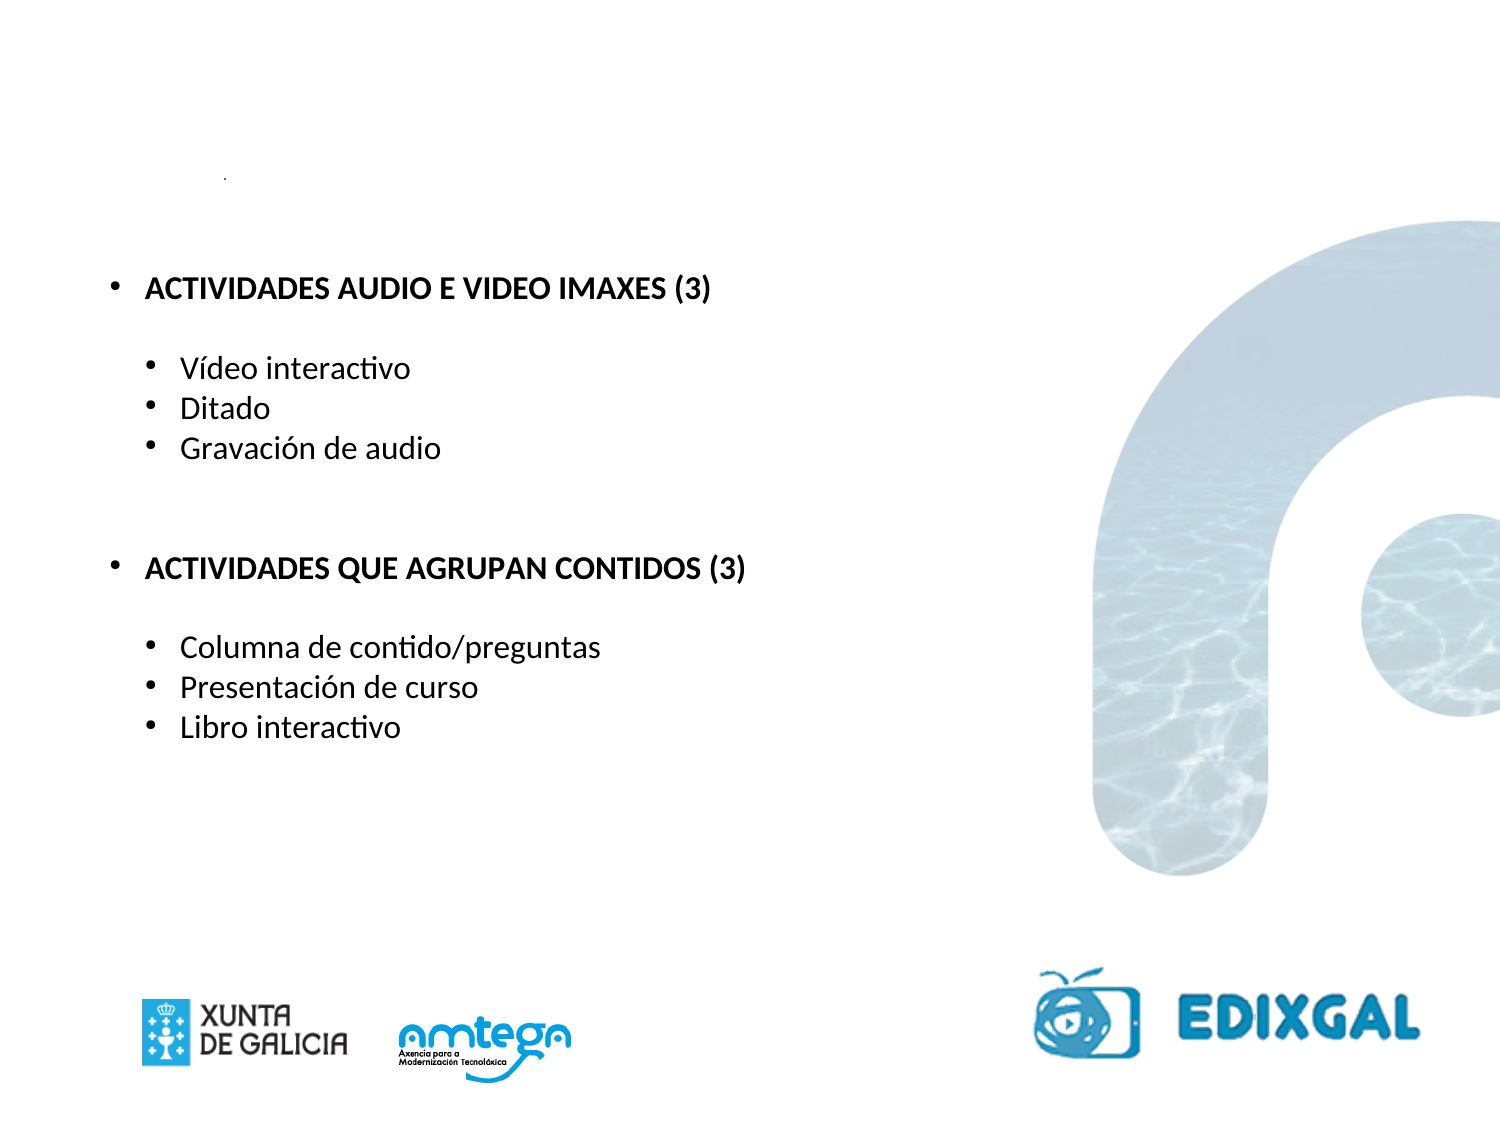

ACTIVIDADES AUDIO E VIDEO IMAXES (3)
Vídeo interactivo
Ditado
Gravación de audio
ACTIVIDADES QUE AGRUPAN CONTIDOS (3)
Columna de contido/preguntas
Presentación de curso
Libro interactivo